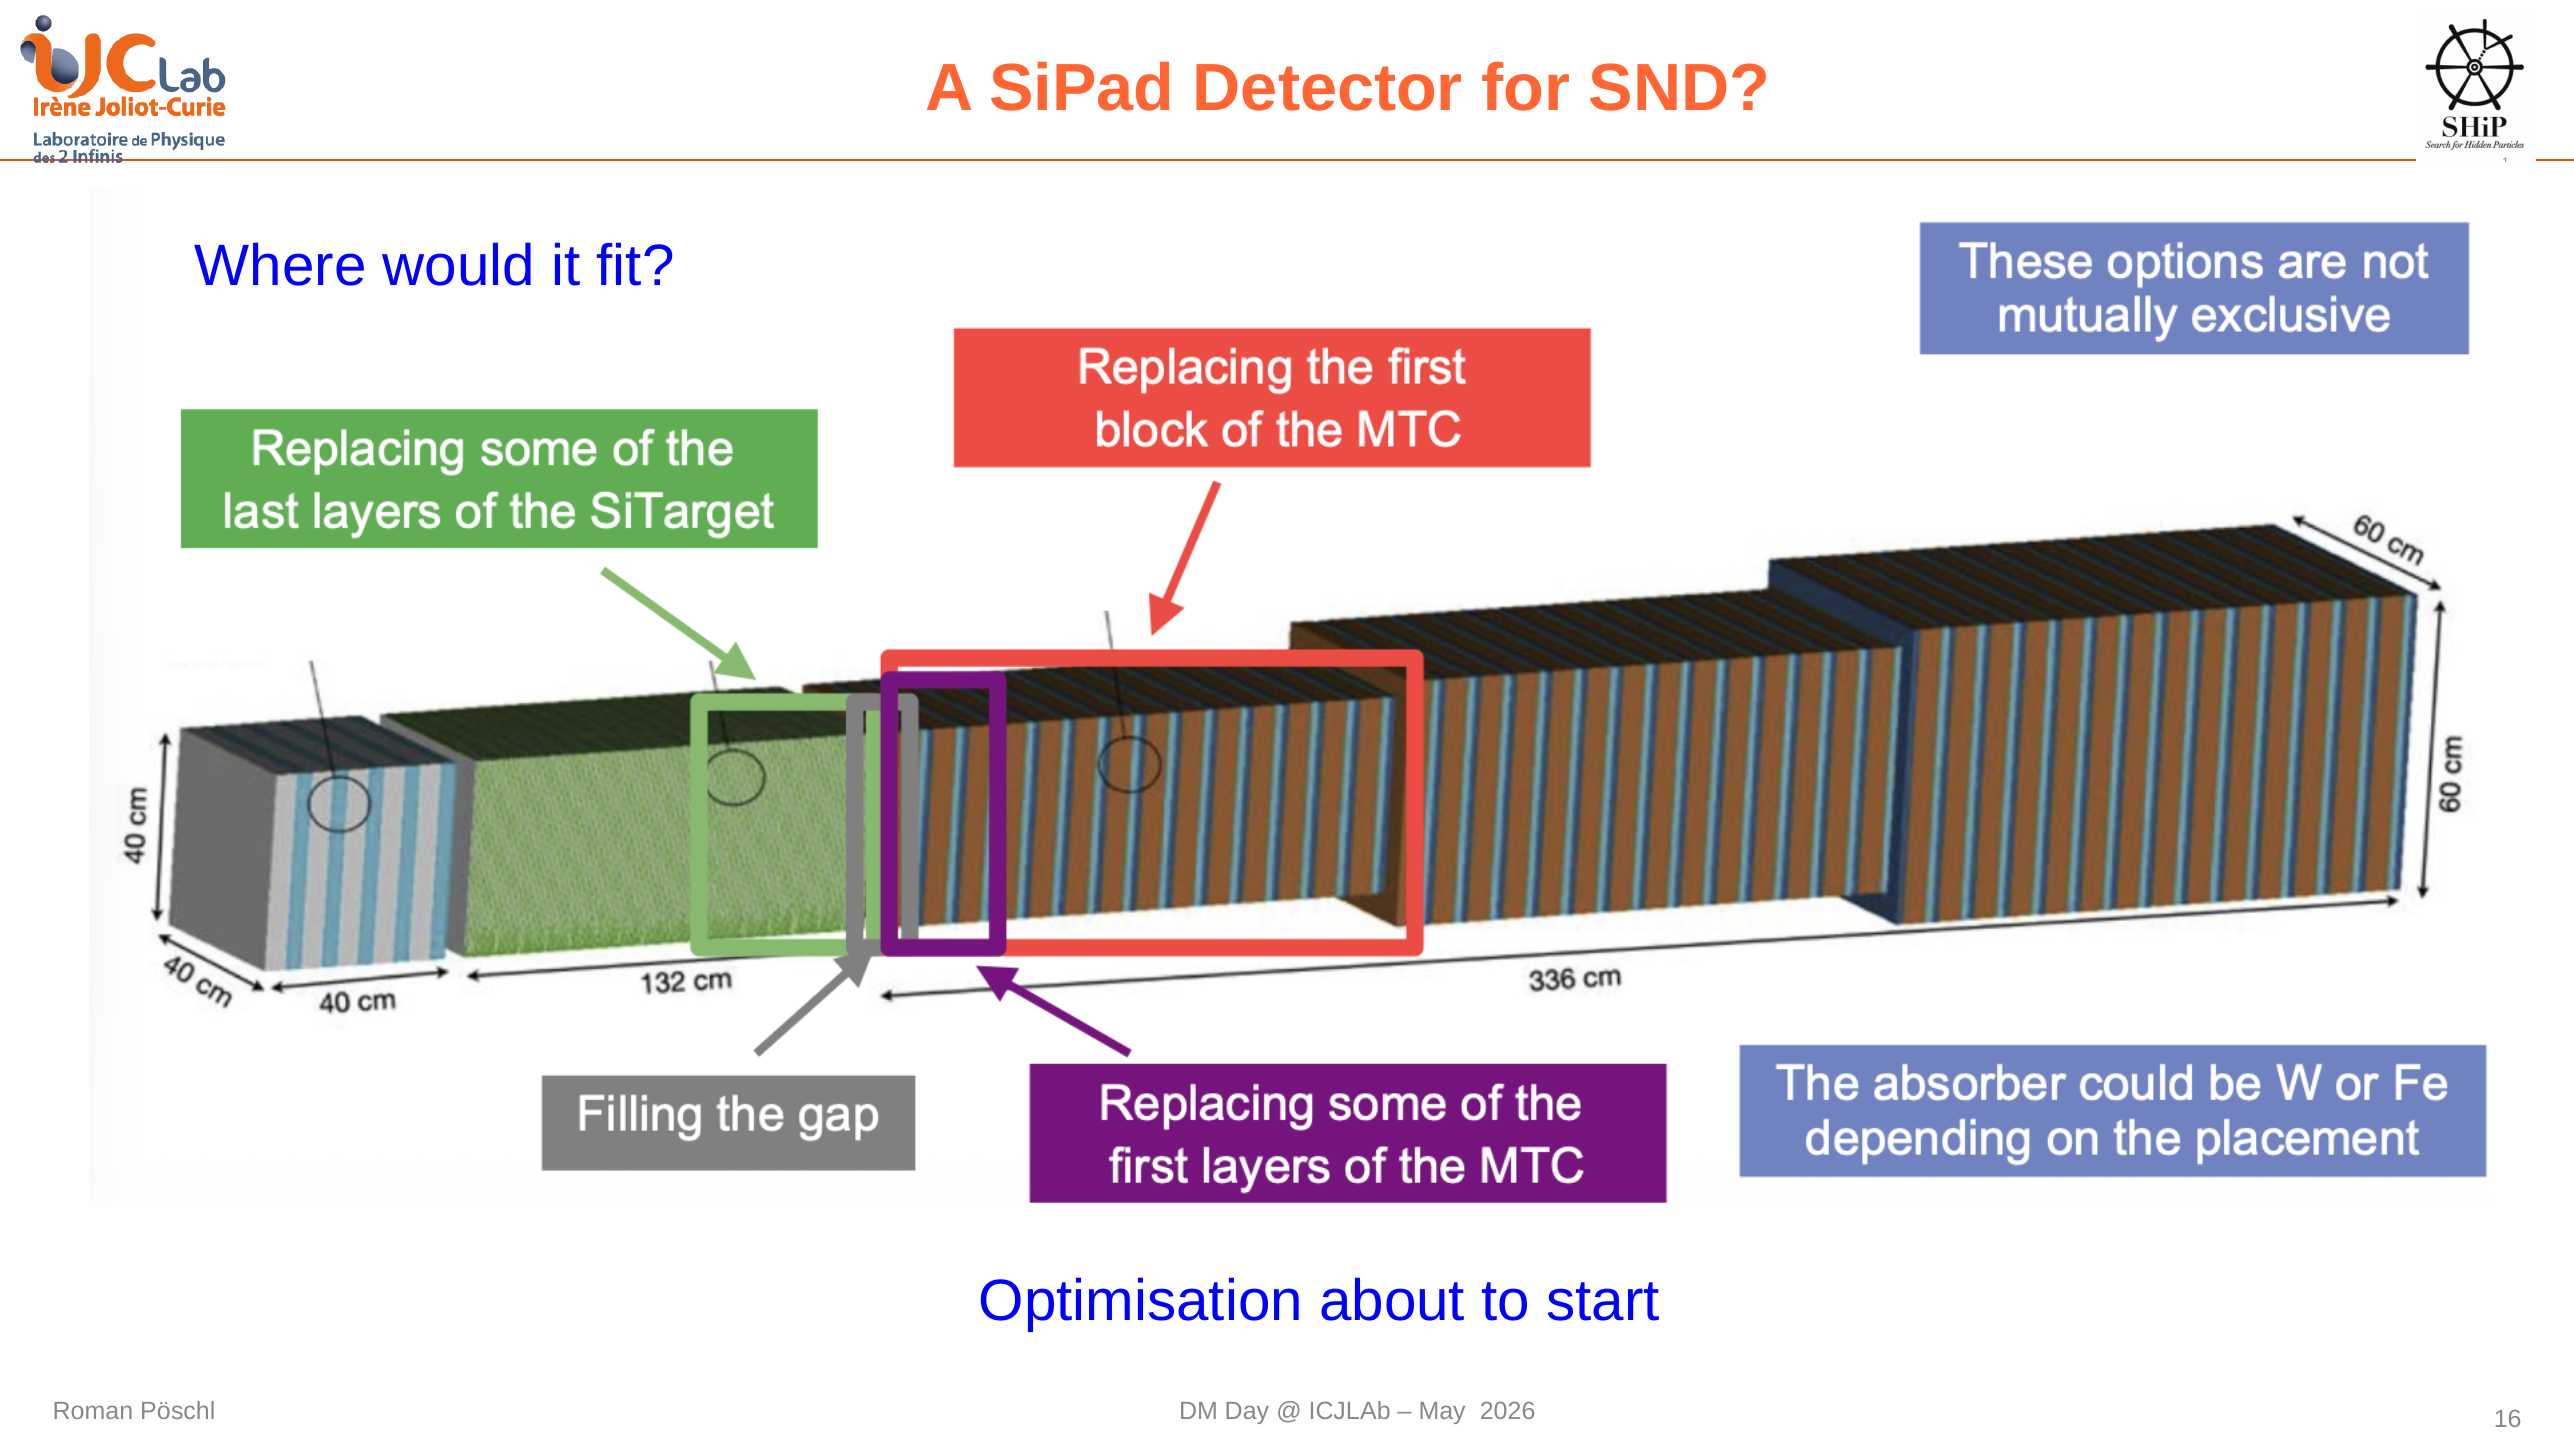

# A SiPad Detector for SND?
Where would it fit?
Optimisation about to start